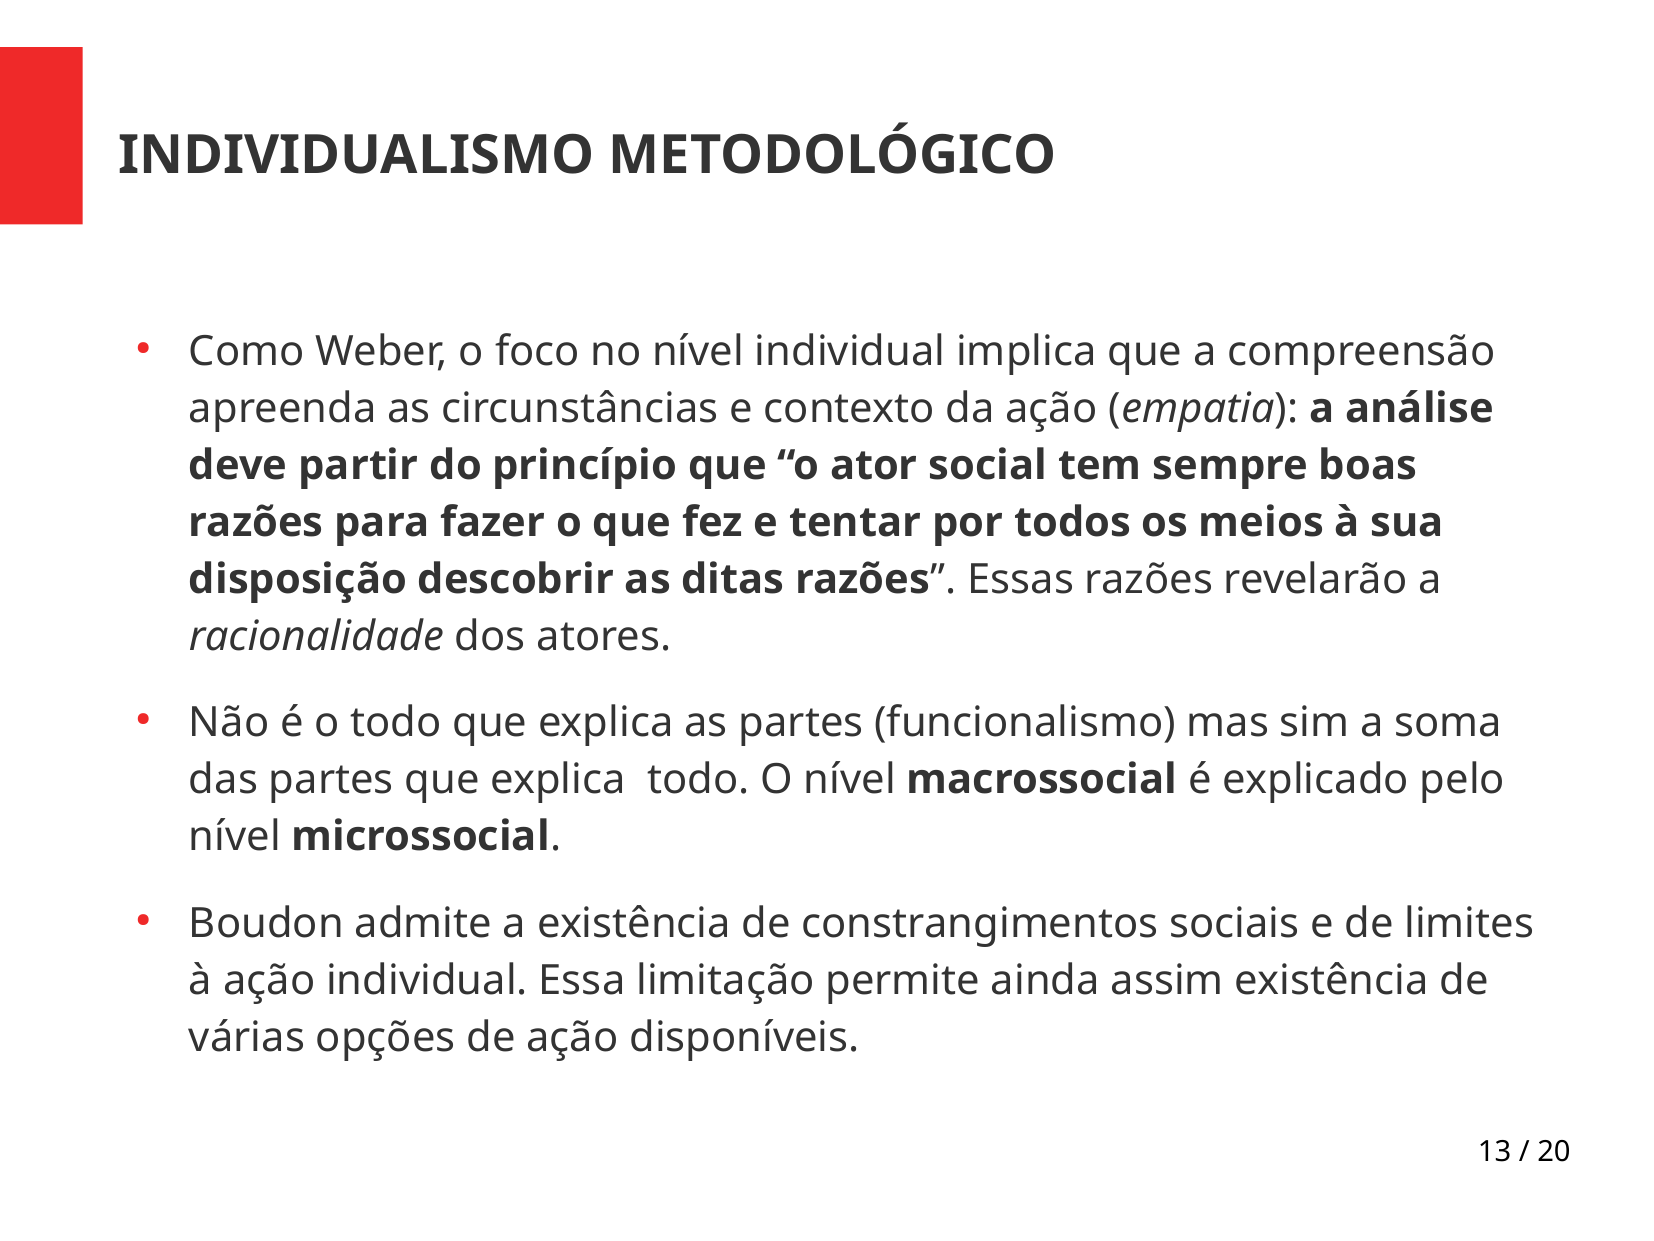

# INDIVIDUALISMO METODOLÓGICO
Como Weber, o foco no nível individual implica que a compreensão apreenda as circunstâncias e contexto da ação (empatia): a análise deve partir do princípio que “o ator social tem sempre boas razões para fazer o que fez e tentar por todos os meios à sua disposição descobrir as ditas razões”. Essas razões revelarão a racionalidade dos atores.
Não é o todo que explica as partes (funcionalismo) mas sim a soma das partes que explica todo. O nível macrossocial é explicado pelo nível microssocial.
Boudon admite a existência de constrangimentos sociais e de limites à ação individual. Essa limitação permite ainda assim existência de várias opções de ação disponíveis.
13